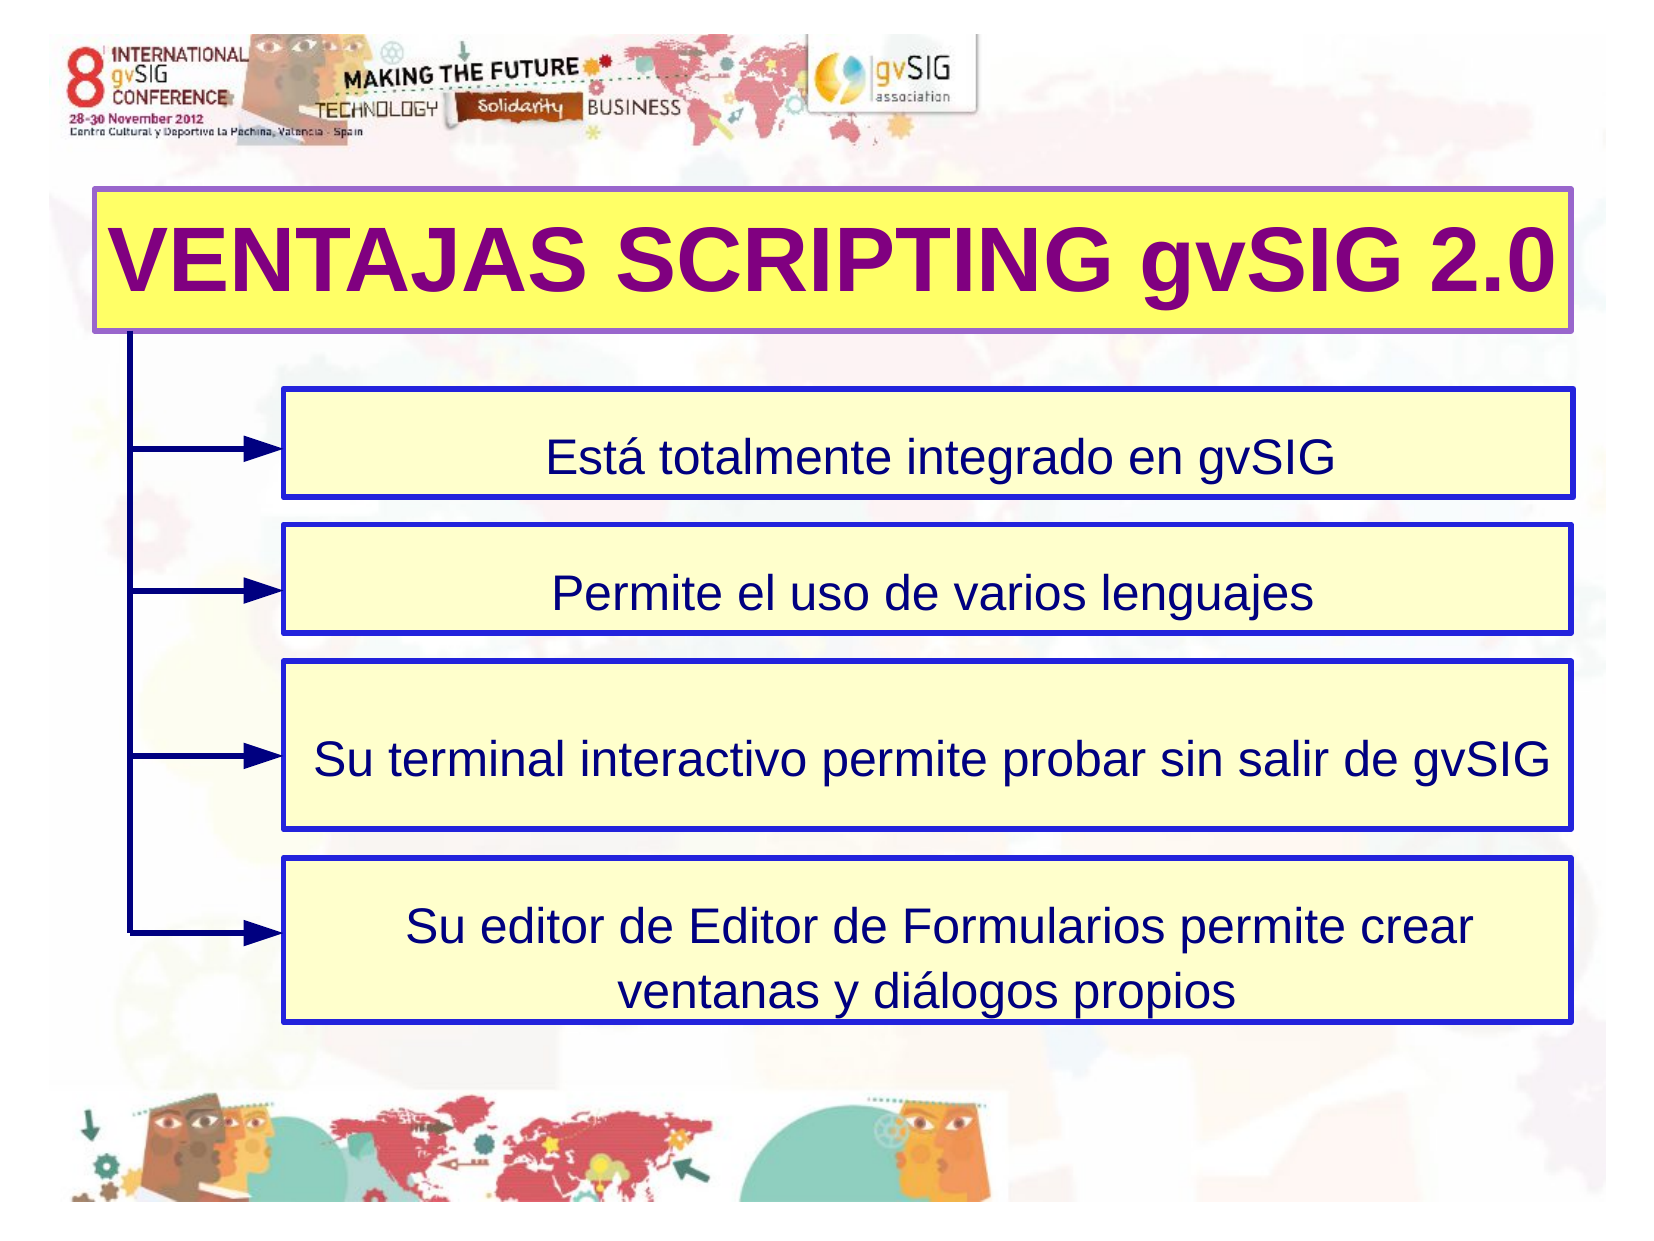

# VENTAJAS SCRIPTING gvSIG 2.0
 Está totalmente integrado en gvSIG
 Permite el uso de varios lenguajes
 Su terminal interactivo permite probar sin salir de gvSIG
 Su editor de Editor de Formularios permite crear ventanas y diálogos propios